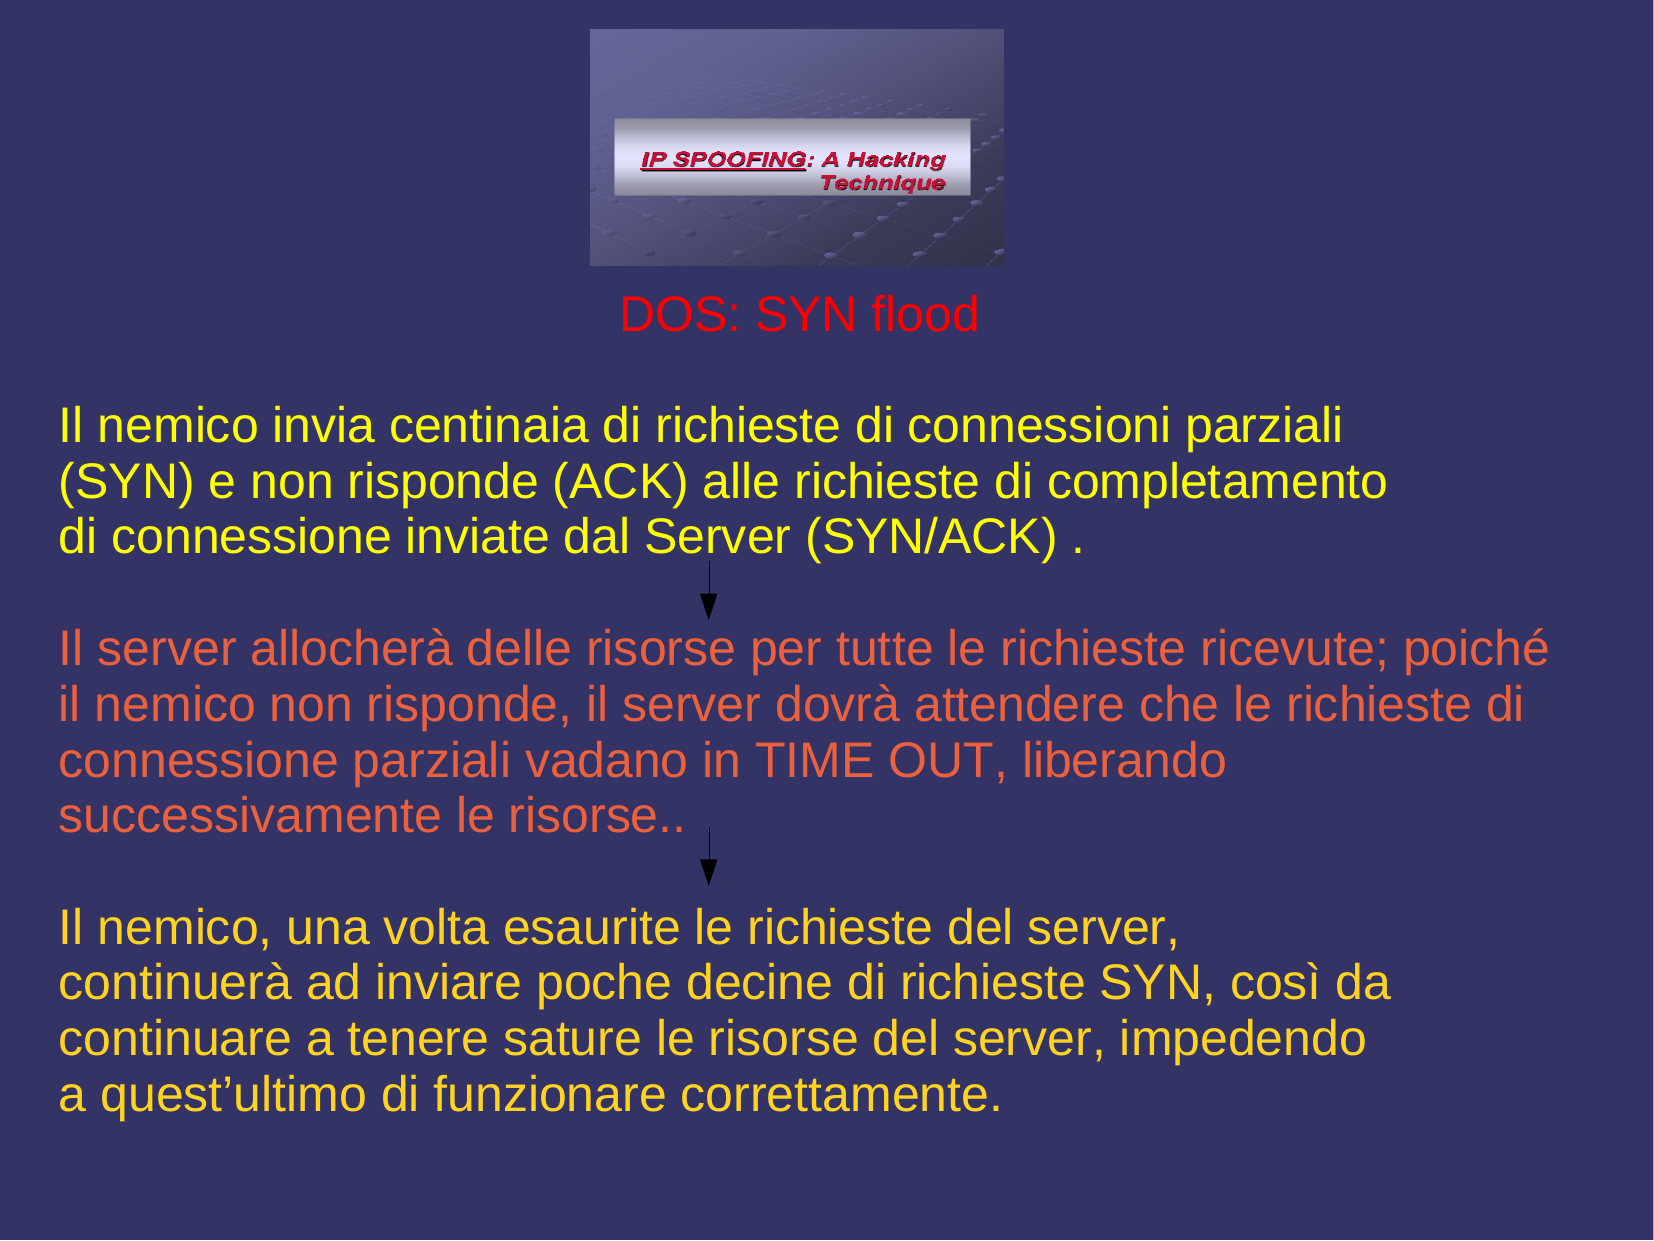

DOS: SYN flood
Il nemico invia centinaia di richieste di connessioni parziali
(SYN) e non risponde (ACK) alle richieste di completamento
di connessione inviate dal Server (SYN/ACK) .
Il server allocherà delle risorse per tutte le richieste ricevute; poiché
il nemico non risponde, il server dovrà attendere che le richieste di
connessione parziali vadano in TIME OUT, liberando
successivamente le risorse..
Il nemico, una volta esaurite le richieste del server,
continuerà ad inviare poche decine di richieste SYN, così da
continuare a tenere sature le risorse del server, impedendo
a quest’ultimo di funzionare correttamente.